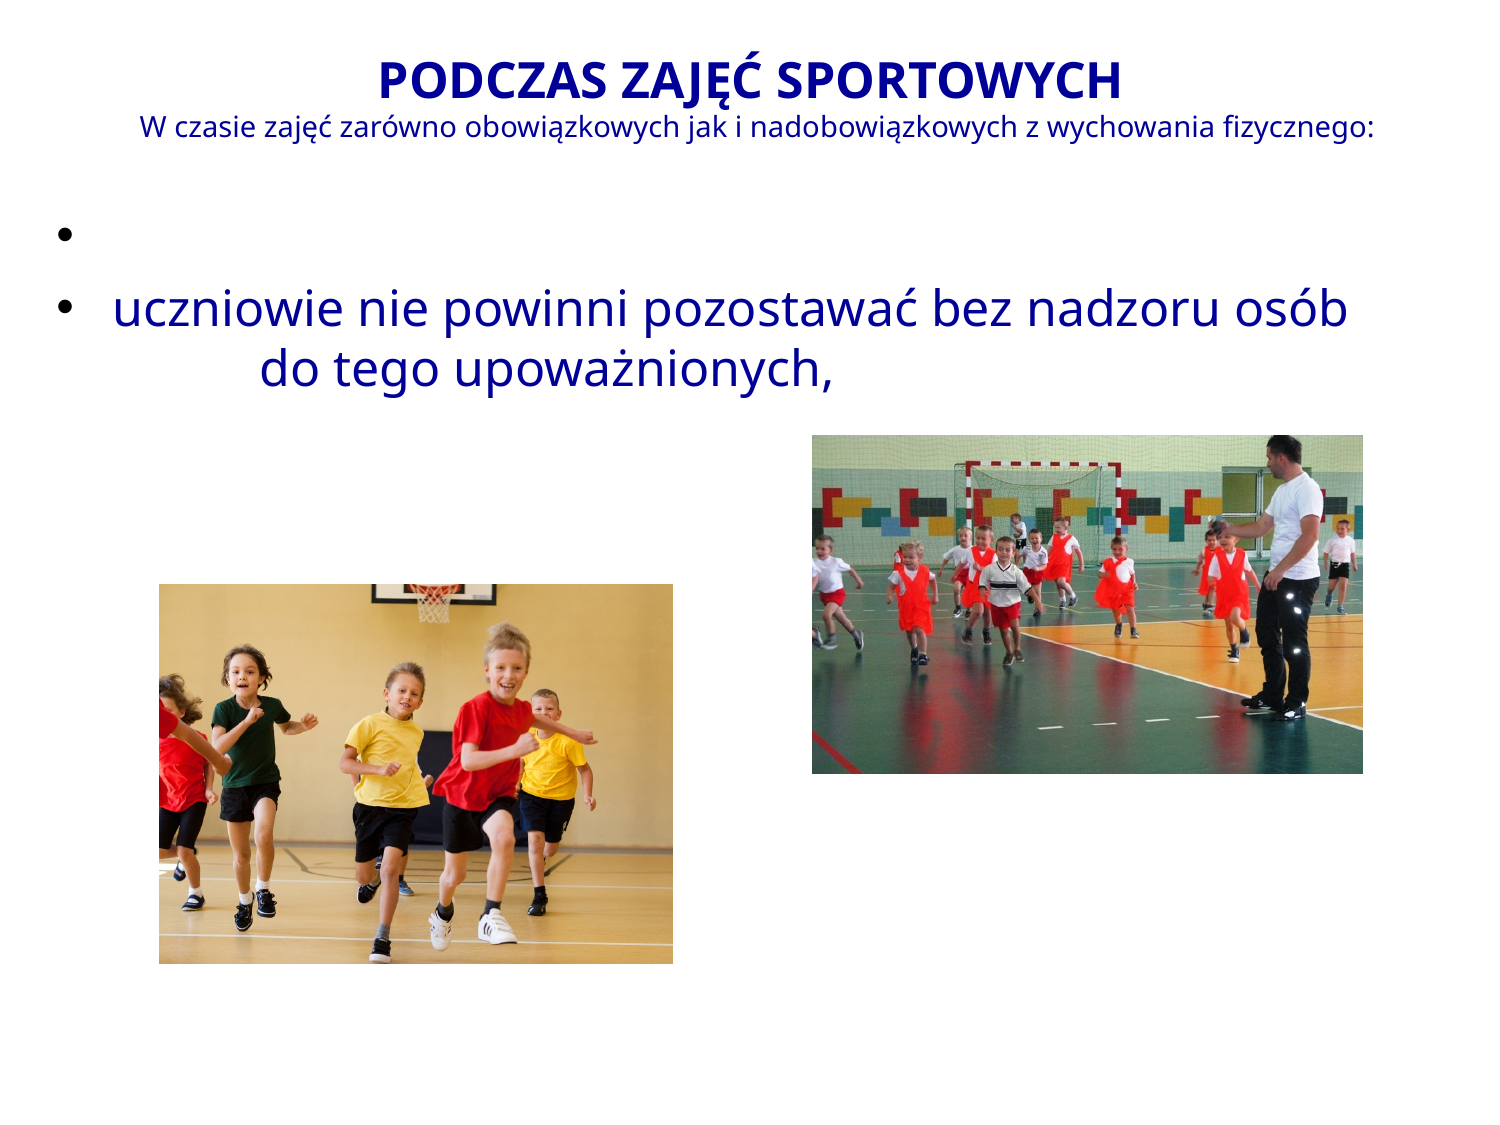

# PODCZAS ZAJĘĆ SPORTOWYCH W czasie zajęć zarówno obowiązkowych jak i nadobowiązkowych z wychowania fizycznego:
uczniowie nie powinni pozostawać bez nadzoru osób do tego upoważnionych,